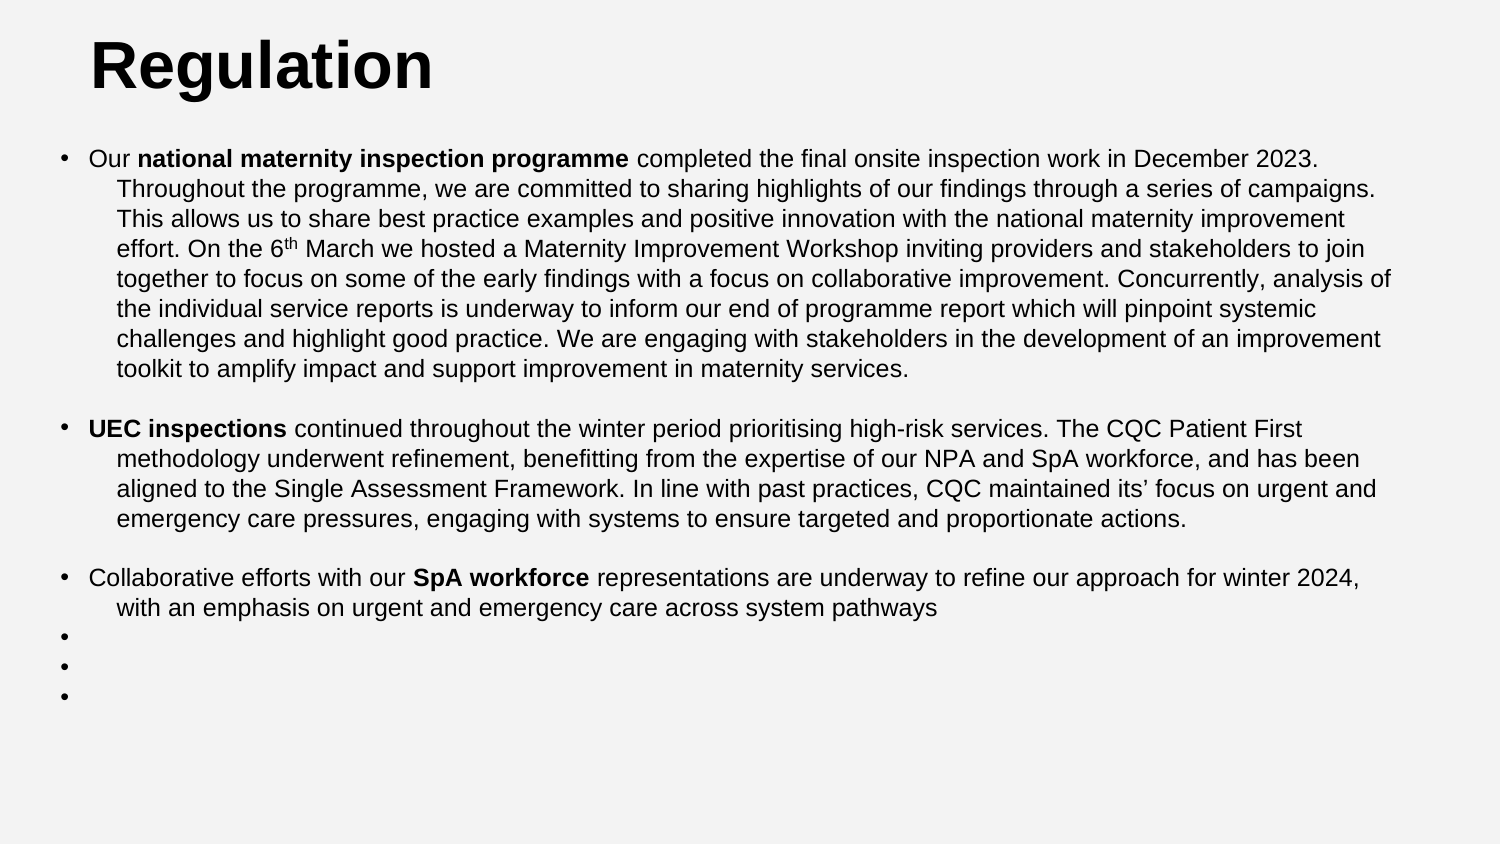

# Regulation
Our national maternity inspection programme completed the final onsite inspection work in December 2023. Throughout the programme, we are committed to sharing highlights of our findings through a series of campaigns. This allows us to share best practice examples and positive innovation with the national maternity improvement effort. On the 6th March we hosted a Maternity Improvement Workshop inviting providers and stakeholders to join together to focus on some of the early findings with a focus on collaborative improvement. Concurrently, analysis of the individual service reports is underway to inform our end of programme report which will pinpoint systemic challenges and highlight good practice. We are engaging with stakeholders in the development of an improvement toolkit to amplify impact and support improvement in maternity services.
UEC inspections continued throughout the winter period prioritising high-risk services. The CQC Patient First methodology underwent refinement, benefitting from the expertise of our NPA and SpA workforce, and has been aligned to the Single Assessment Framework. In line with past practices, CQC maintained its’ focus on urgent and emergency care pressures, engaging with systems to ensure targeted and proportionate actions.
Collaborative efforts with our SpA workforce representations are underway to refine our approach for winter 2024, with an emphasis on urgent and emergency care across system pathways